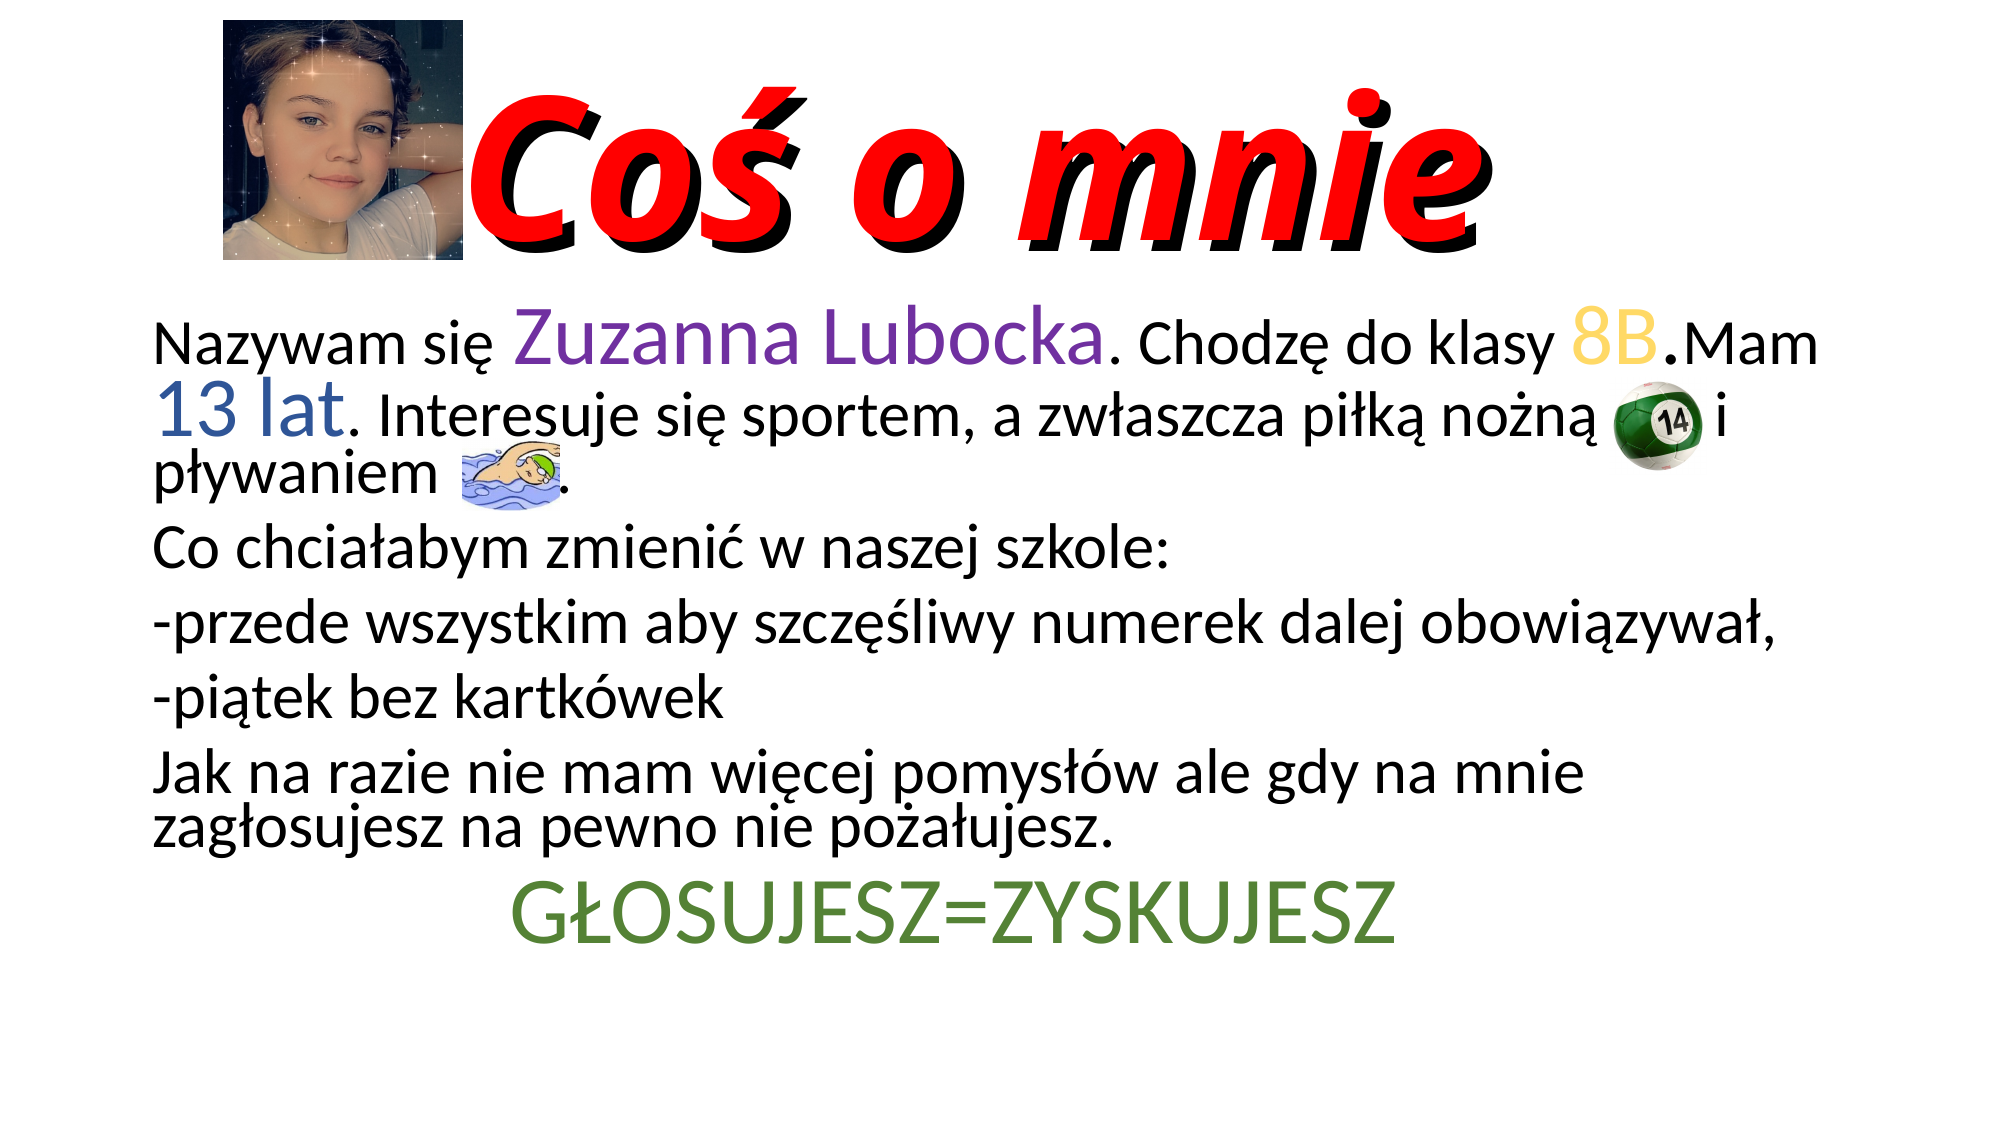

# Coś o mnie
Nazywam się Zuzanna Lubocka. Chodzę do klasy 8B.Mam 13 lat. Interesuje się sportem, a zwłaszcza piłką nożną i pływaniem .
Co chciałabym zmienić w naszej szkole:
-przede wszystkim aby szczęśliwy numerek dalej obowiązywał,
-piątek bez kartkówek
Jak na razie nie mam więcej pomysłów ale gdy na mnie zagłosujesz na pewno nie pożałujesz.
GŁOSUJESZ=ZYSKUJESZ